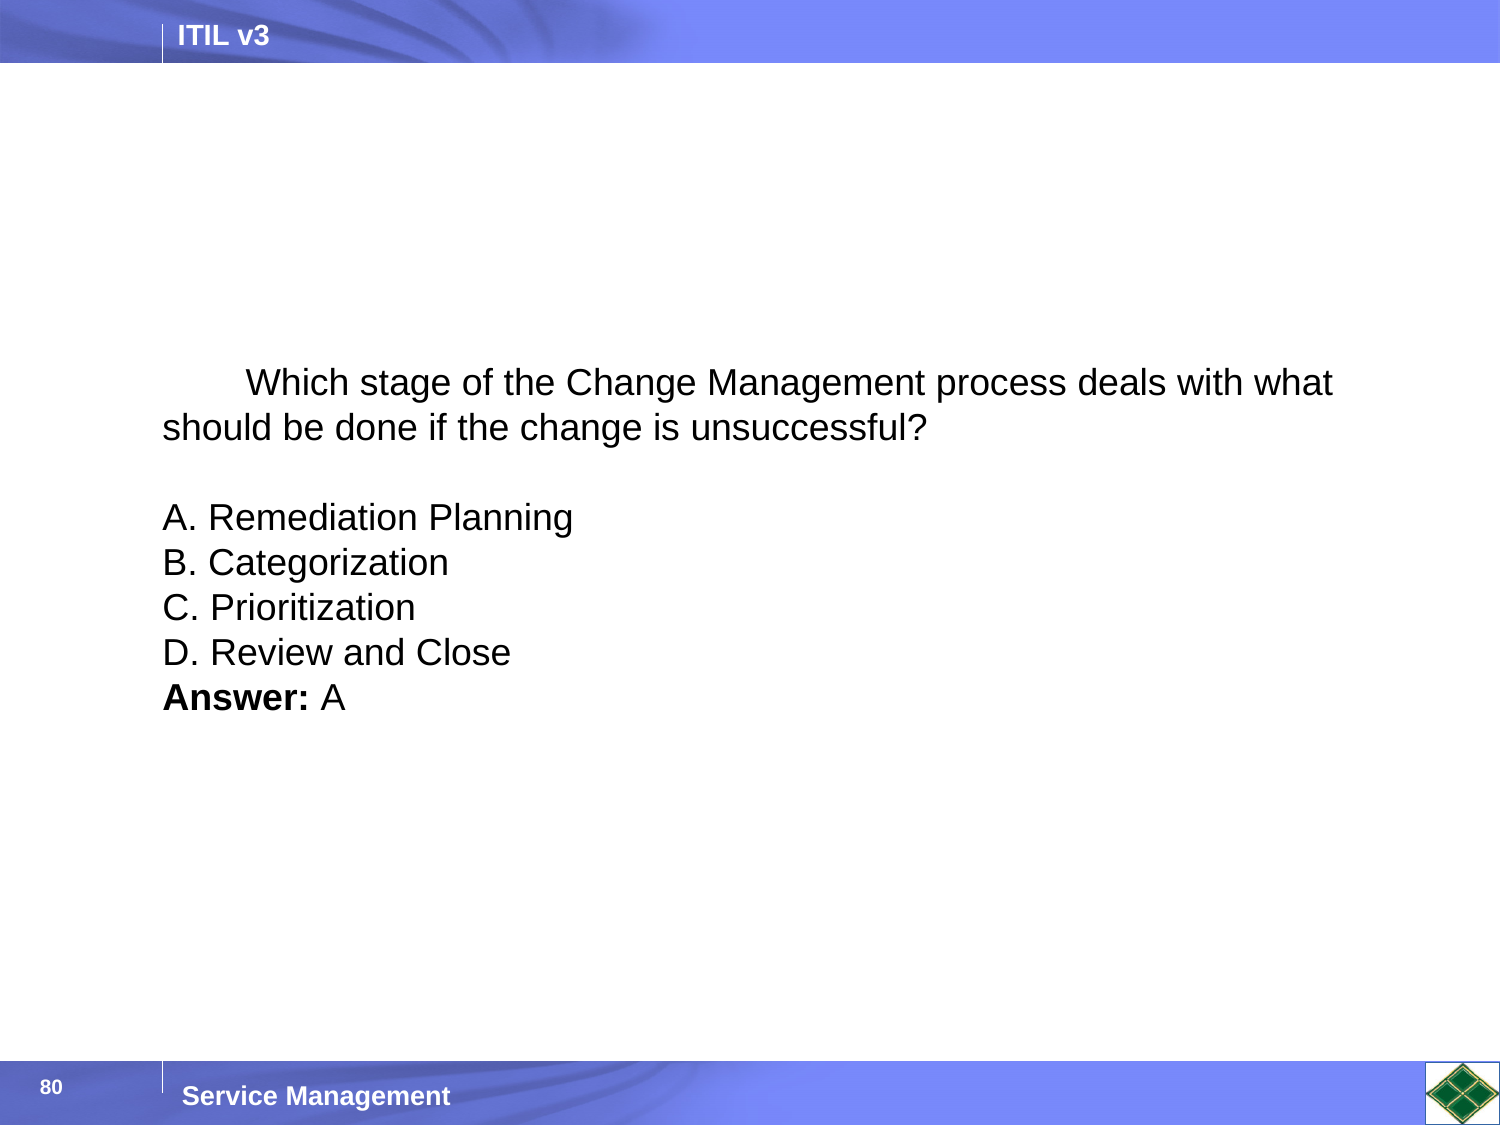

154. Which stage of the Change Management process deals with what should be done if the change is unsuccessful?
A. Remediation Planning
B. Categorization
C. Prioritization
D. Review and Close
Answer: A